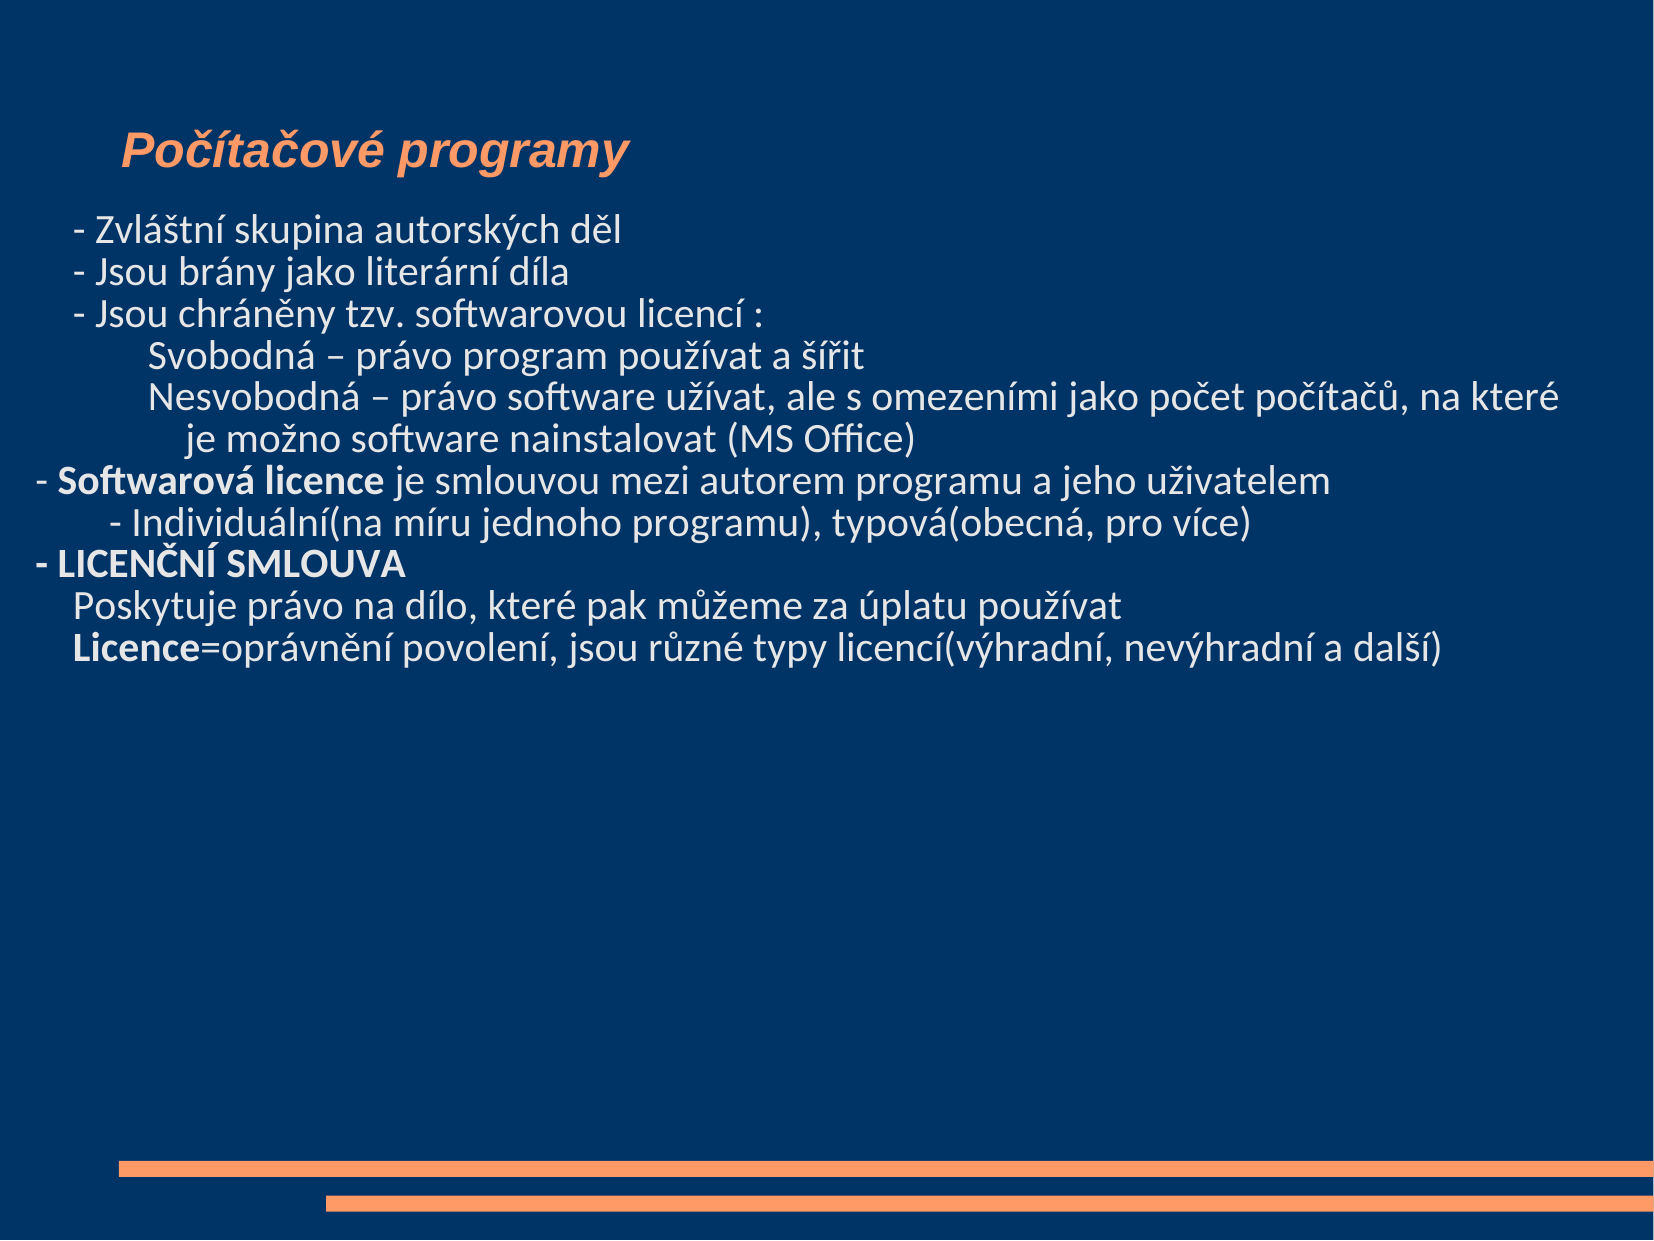

# Počítačové programy
- Zvláštní skupina autorských děl
- Jsou brány jako literární díla
- Jsou chráněny tzv. softwarovou licencí :
Svobodná – právo program používat a šířit
Nesvobodná – právo software užívat, ale s omezeními jako počet počítačů, na které je možno software nainstalovat (MS Office)
- Softwarová licence je smlouvou mezi autorem programu a jeho uživatelem
 	- Individuální(na míru jednoho programu), typová(obecná, pro více)
- LICENČNÍ SMLOUVA
Poskytuje právo na dílo, které pak můžeme za úplatu používat
Licence=oprávnění povolení, jsou různé typy licencí(výhradní, nevýhradní a další)